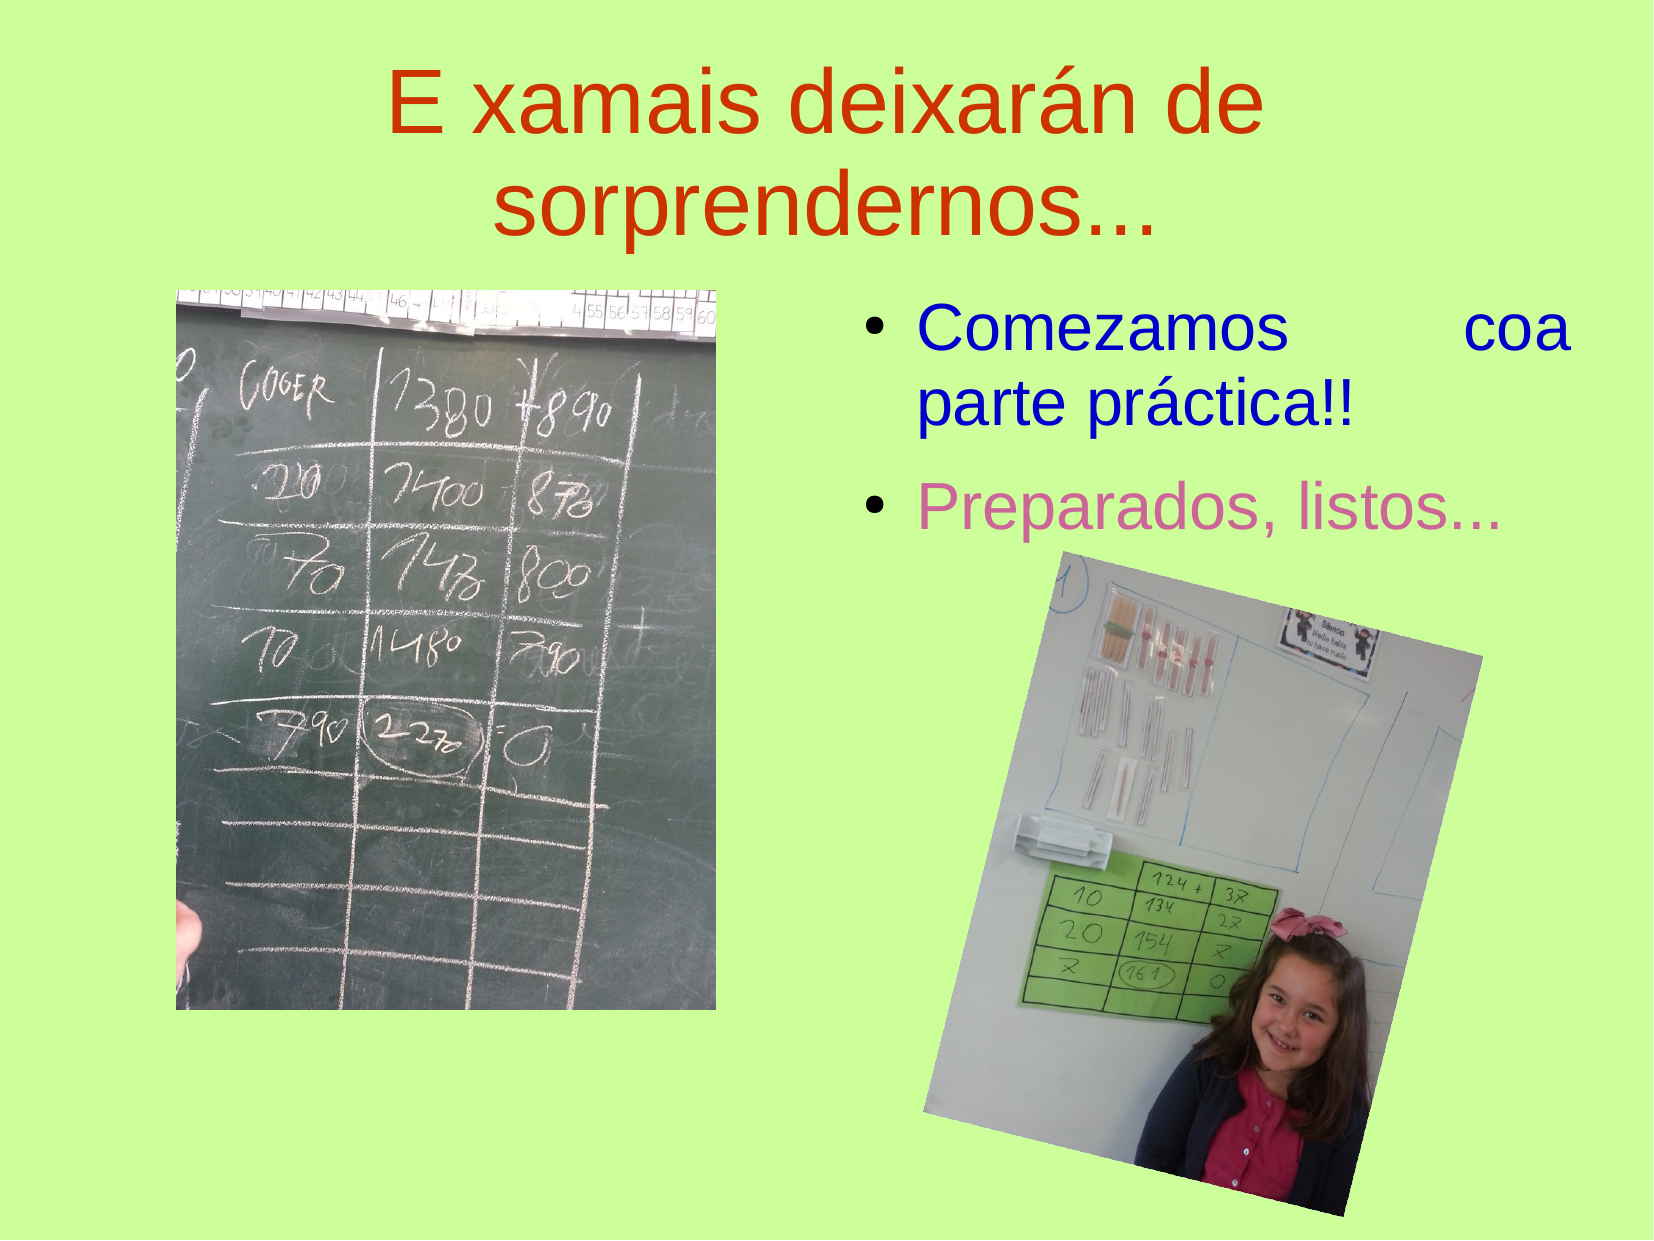

# E xamais deixarán de sorprendernos...
Comezamos coa parte práctica!!
Preparados, listos...